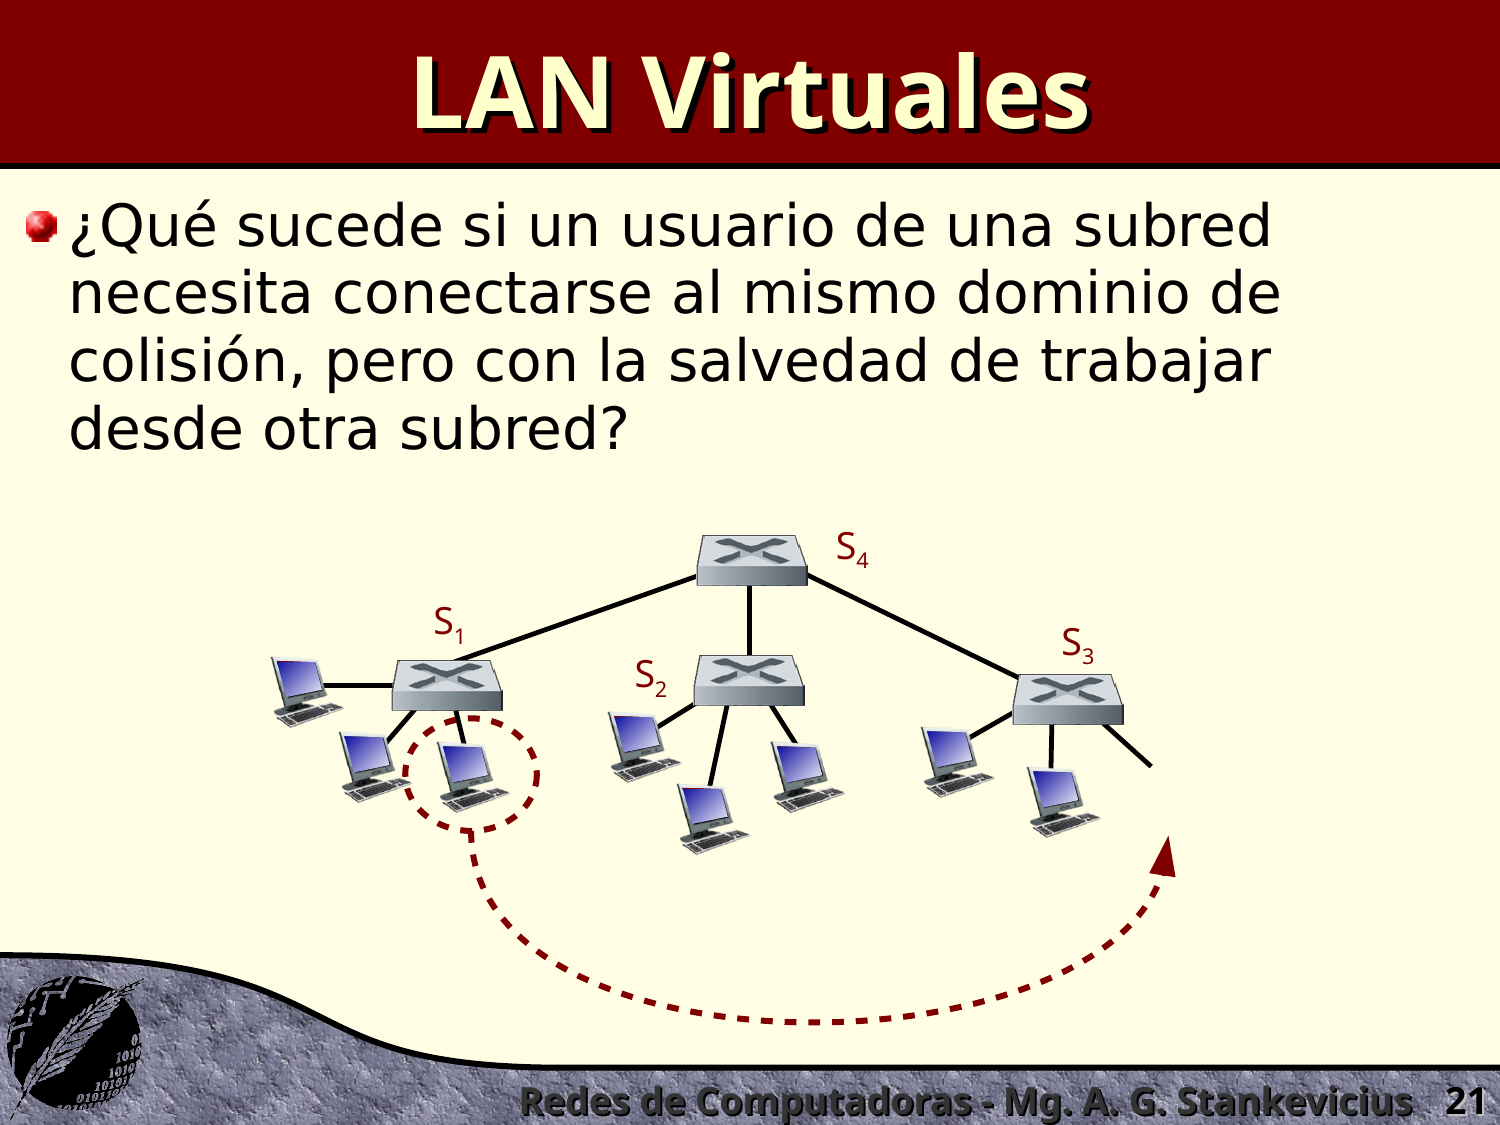

# LAN Virtuales
¿Qué sucede si un usuario de una subred necesita conectarse al mismo dominio de colisión, pero con la salvedad de trabajar
desde otra subred?
S4
S1
S3
S2
21